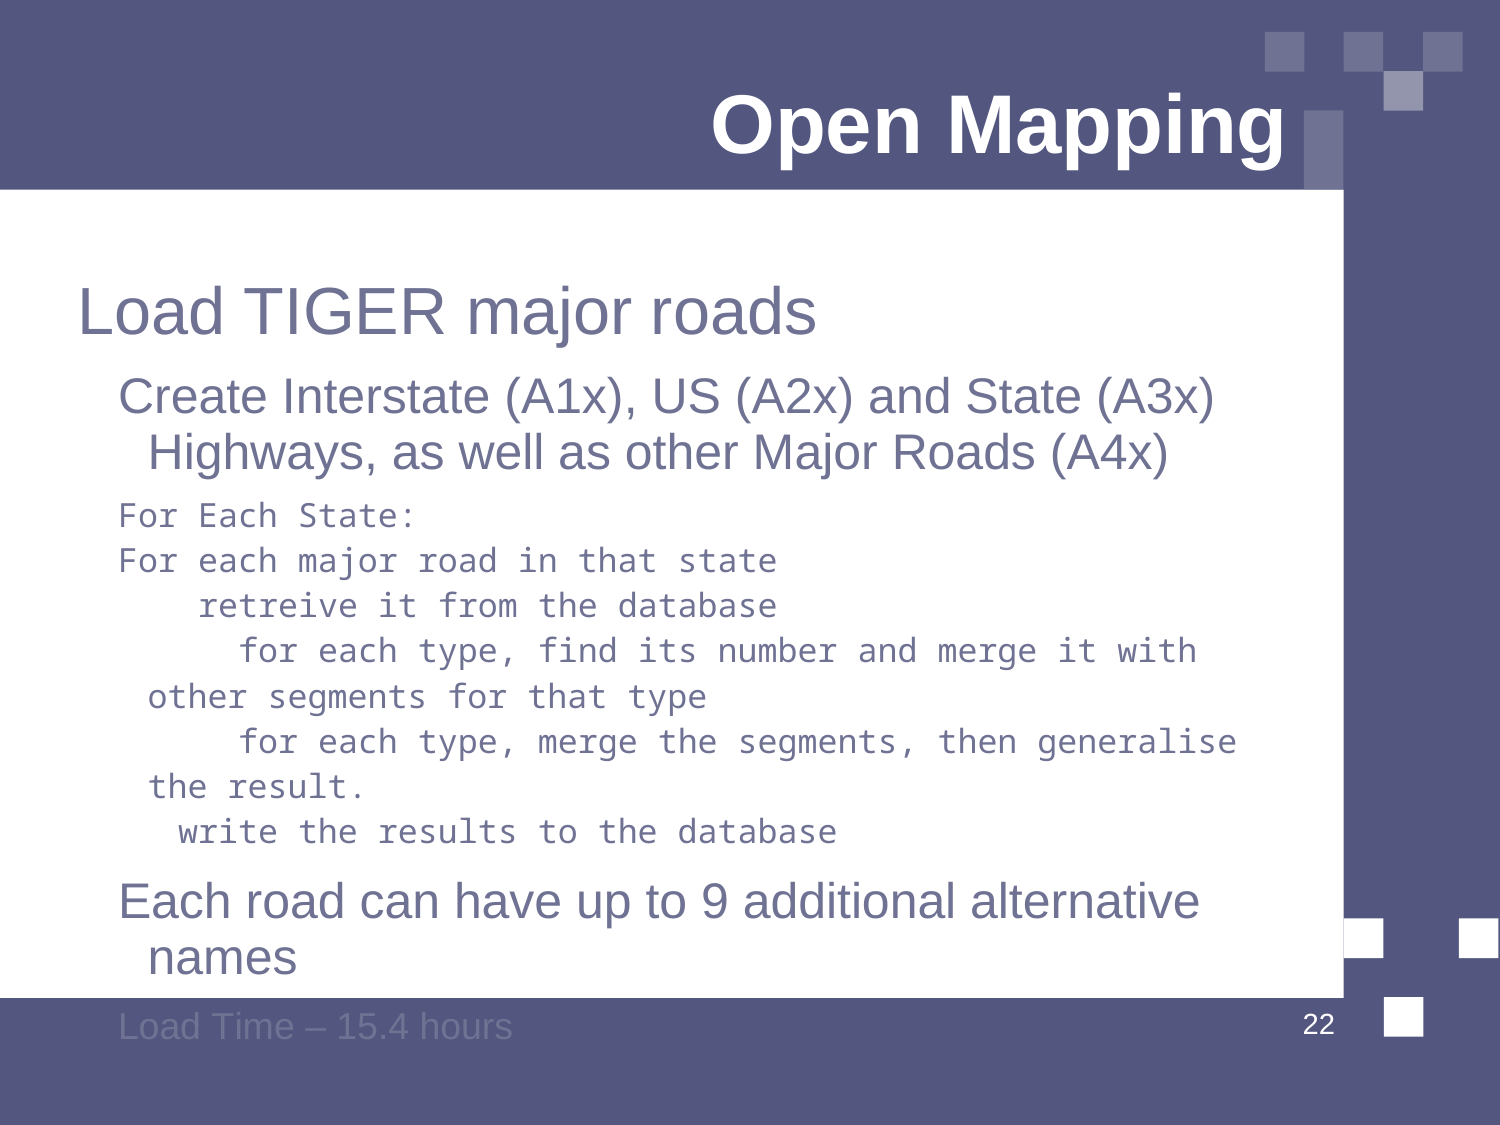

# Open Mapping
 Load TIGER major roads
Create Interstate (A1x), US (A2x) and State (A3x) Highways, as well as other Major Roads (A4x)
For Each State:
For each major road in that state
 retreive it from the database
 for each type, find its number and merge it with other segments for that type
 for each type, merge the segments, then generalise the result.
 write the results to the database
Each road can have up to 9 additional alternative names
Load Time – 15.4 hours
22